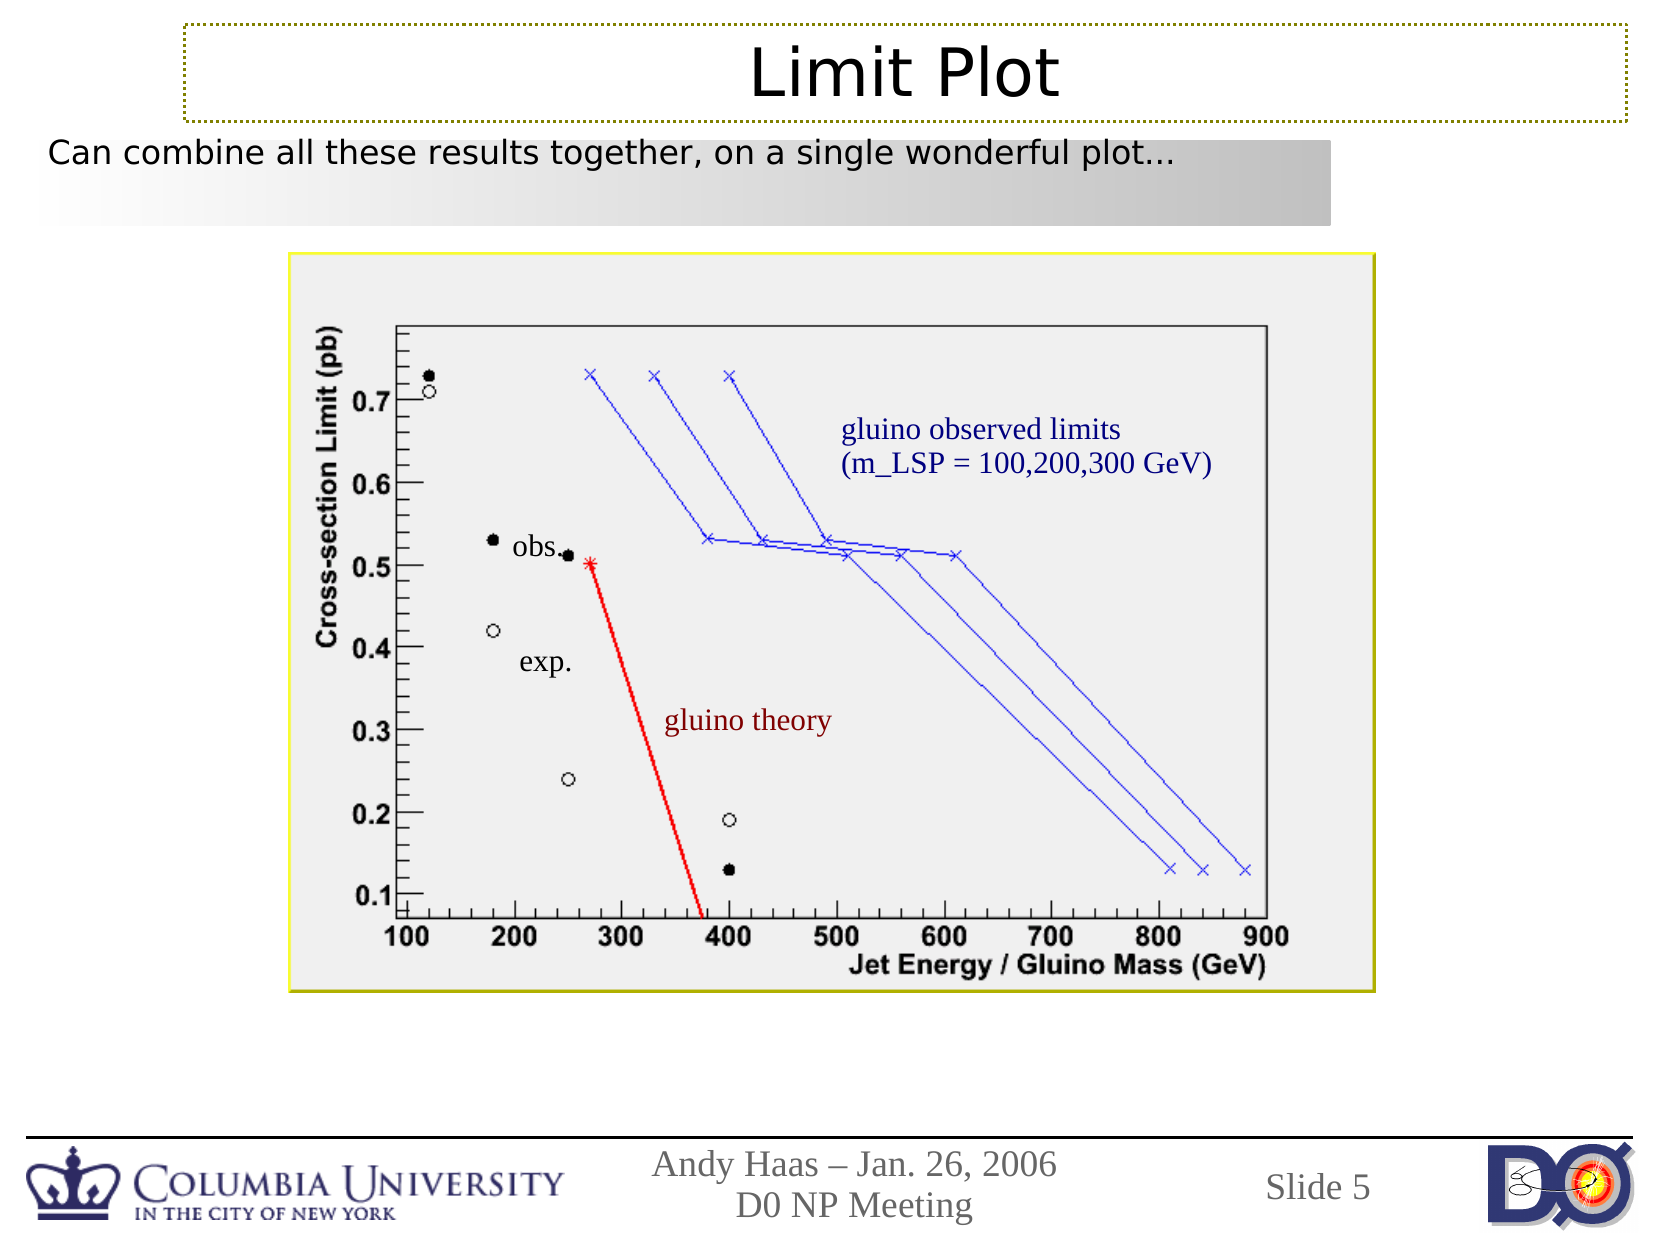

# Limit Plot
Can combine all these results together, on a single wonderful plot...
gluino observed limits
(m_LSP = 100,200,300 GeV)
obs.
exp.
gluino theory